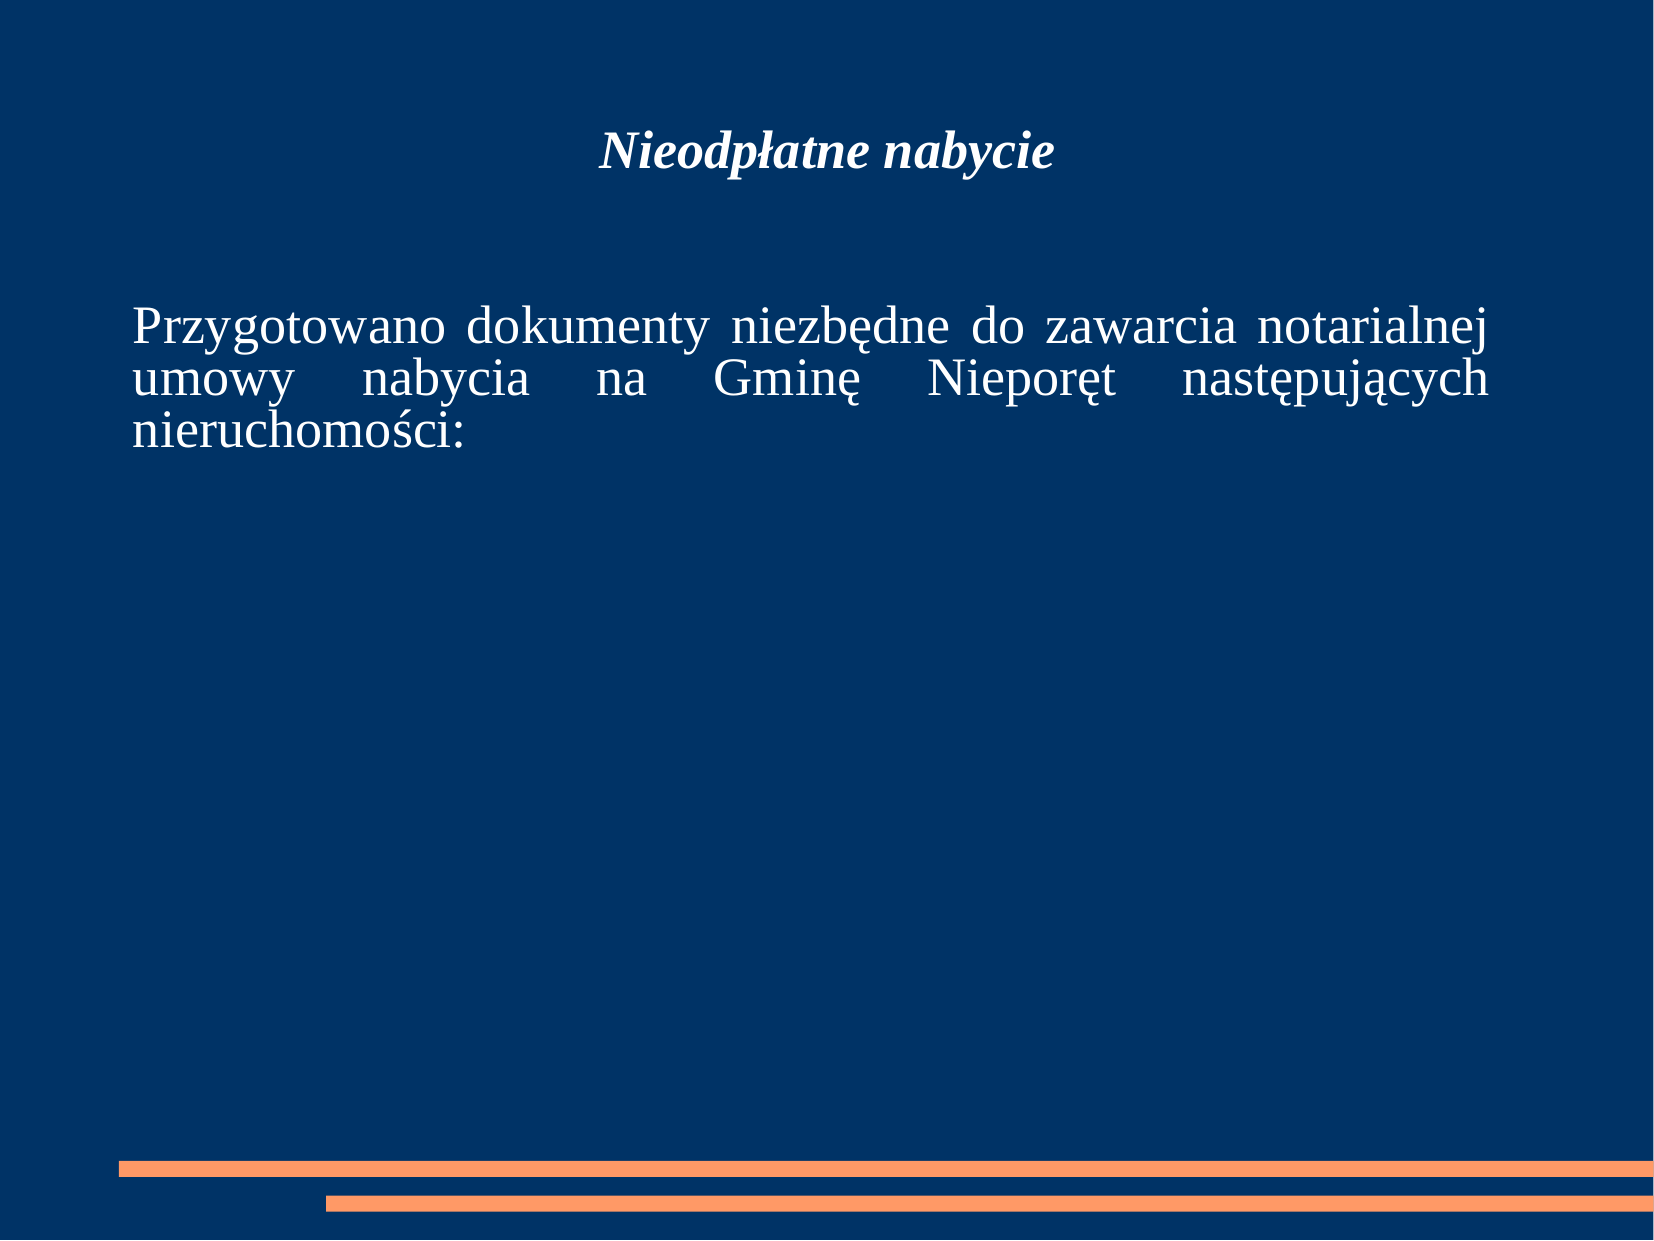

# Nieodpłatne nabycie
Przygotowano dokumenty niezbędne do zawarcia notarialnej umowy nabycia na Gminę Nieporęt następujących nieruchomości: